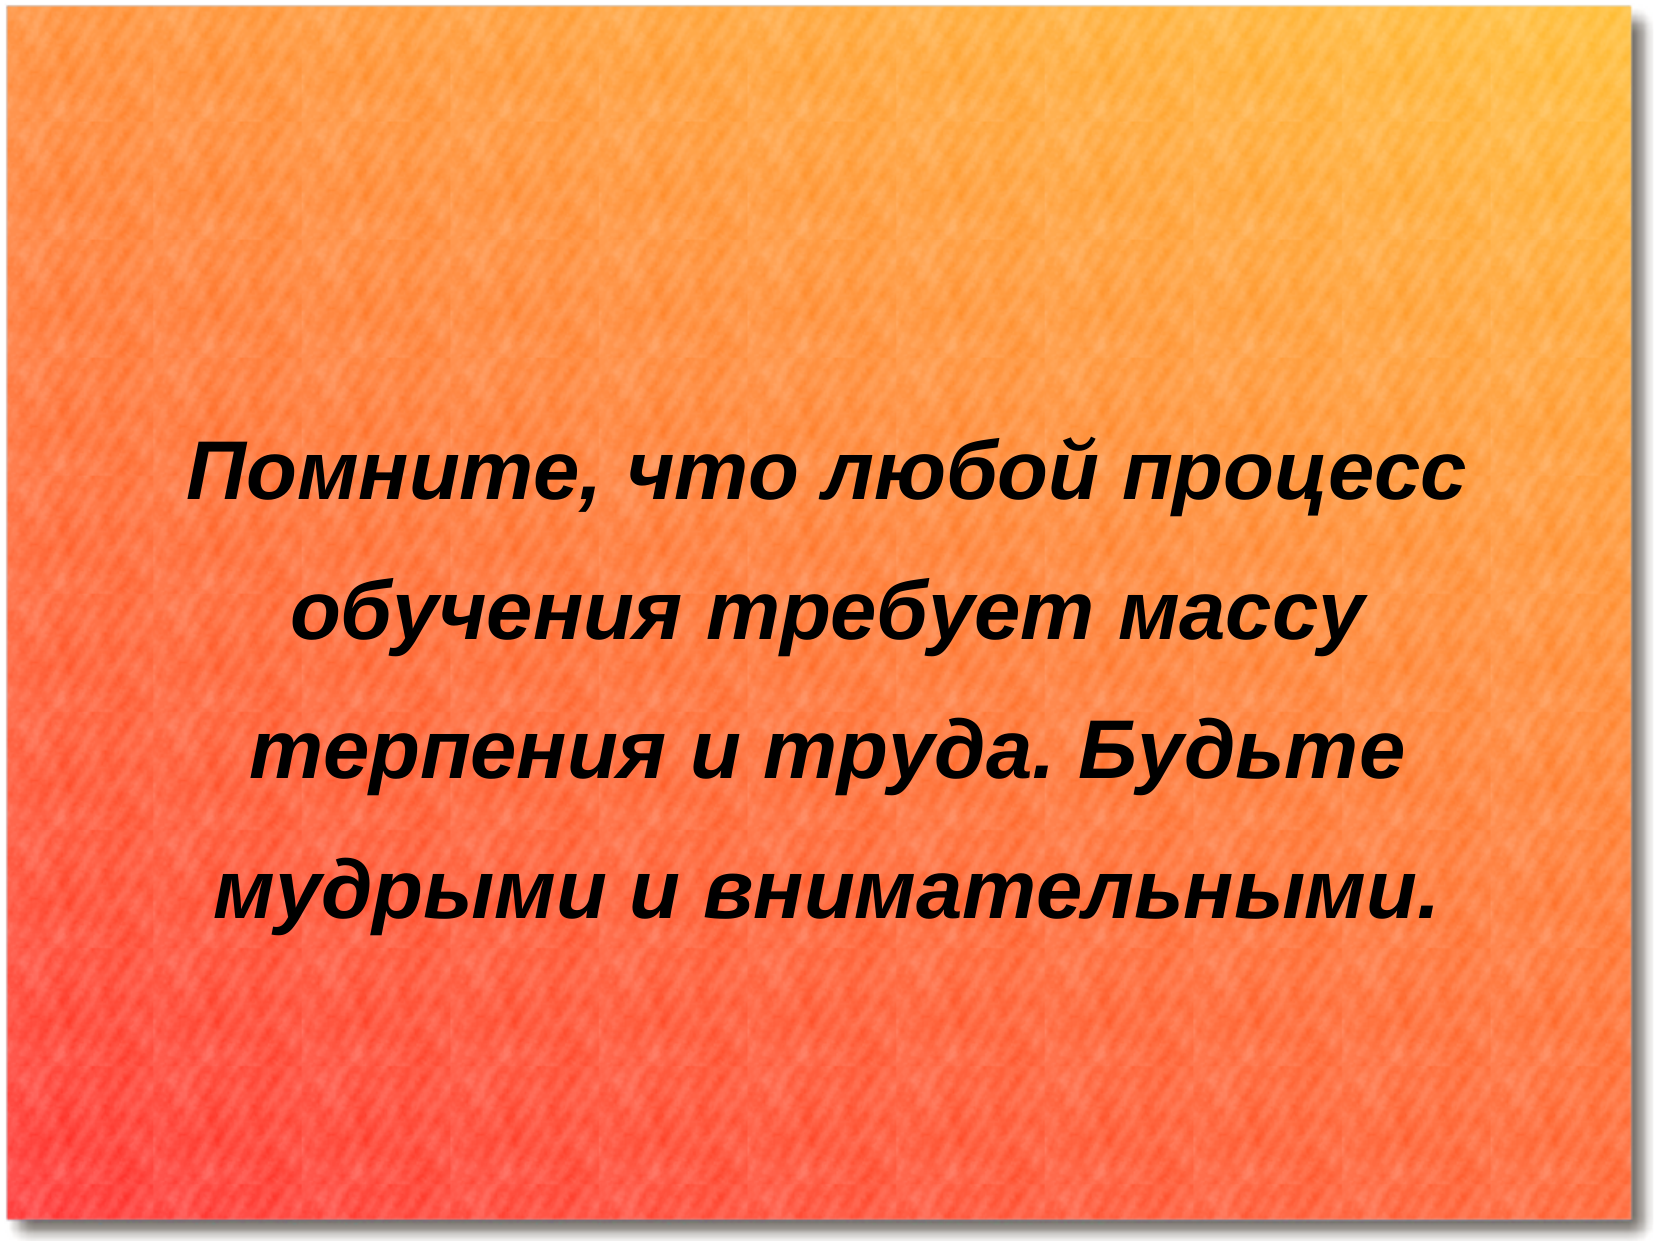

# Помните, что любой процесс обучения требует массу терпения и труда. Будьте мудрыми и внимательными.